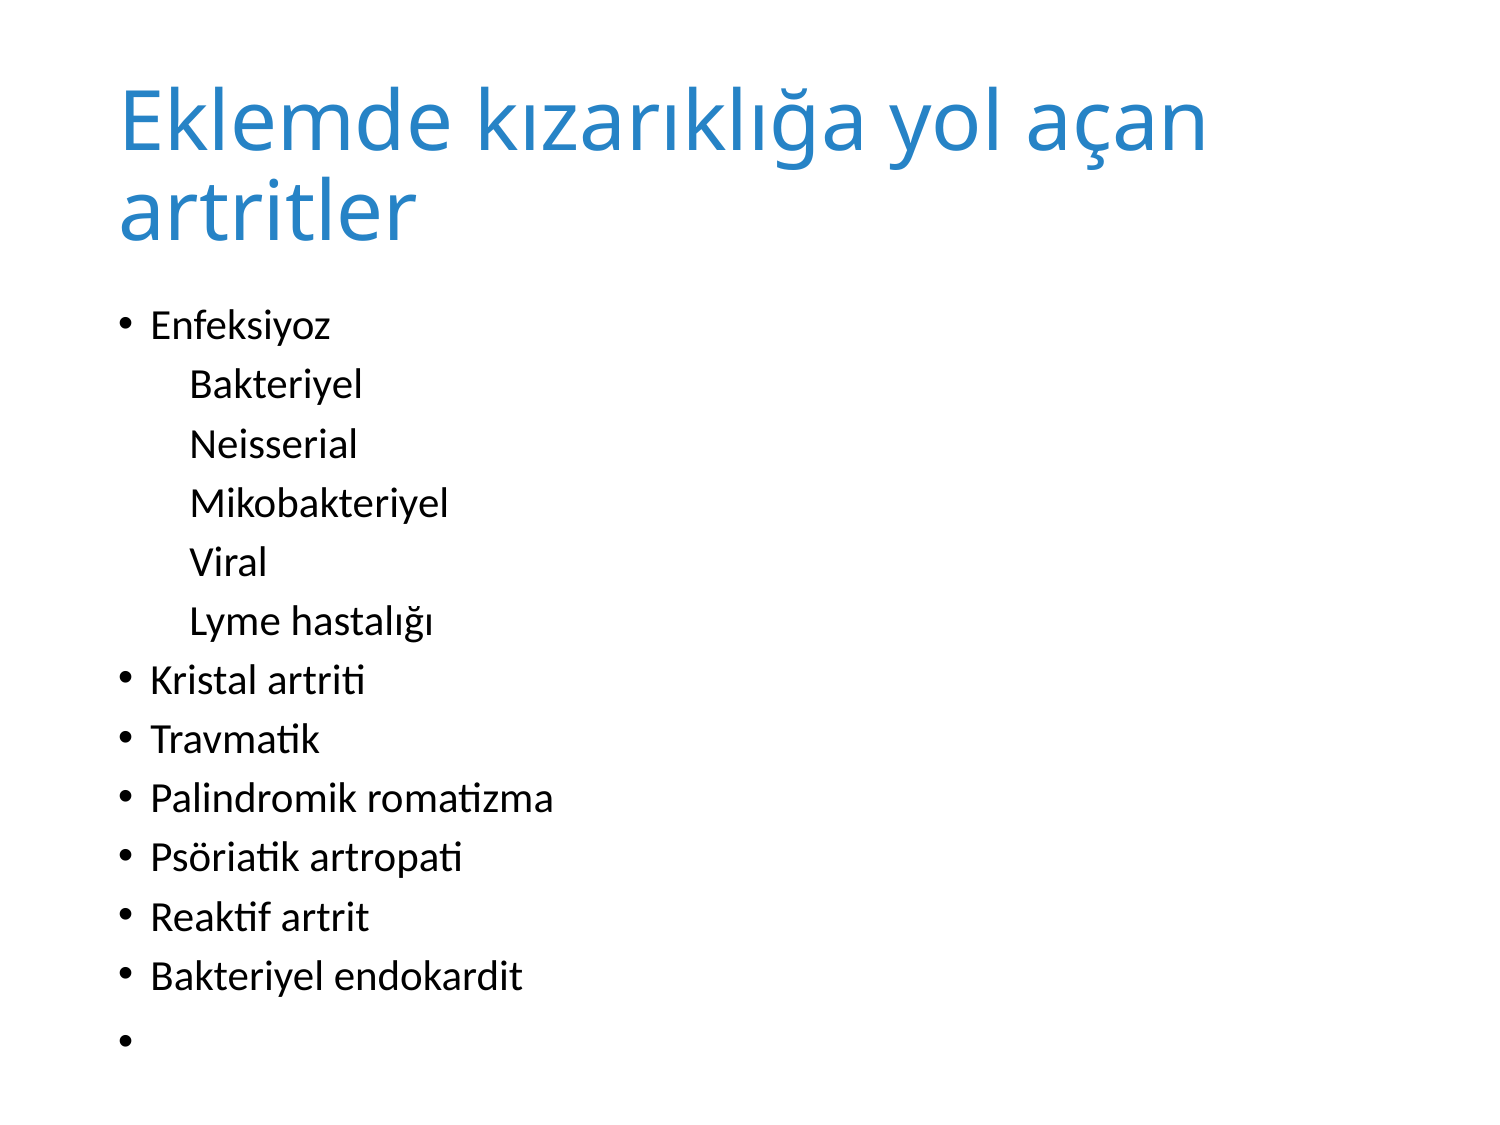

# Eklemde kızarıklığa yol açan artritler
Enfeksiyoz
 Bakteriyel
 Neisserial
 Mikobakteriyel
 Viral
 Lyme hastalığı
Kristal artriti
Travmatik
Palindromik romatizma
Psöriatik artropati
Reaktif artrit
Bakteriyel endokardit